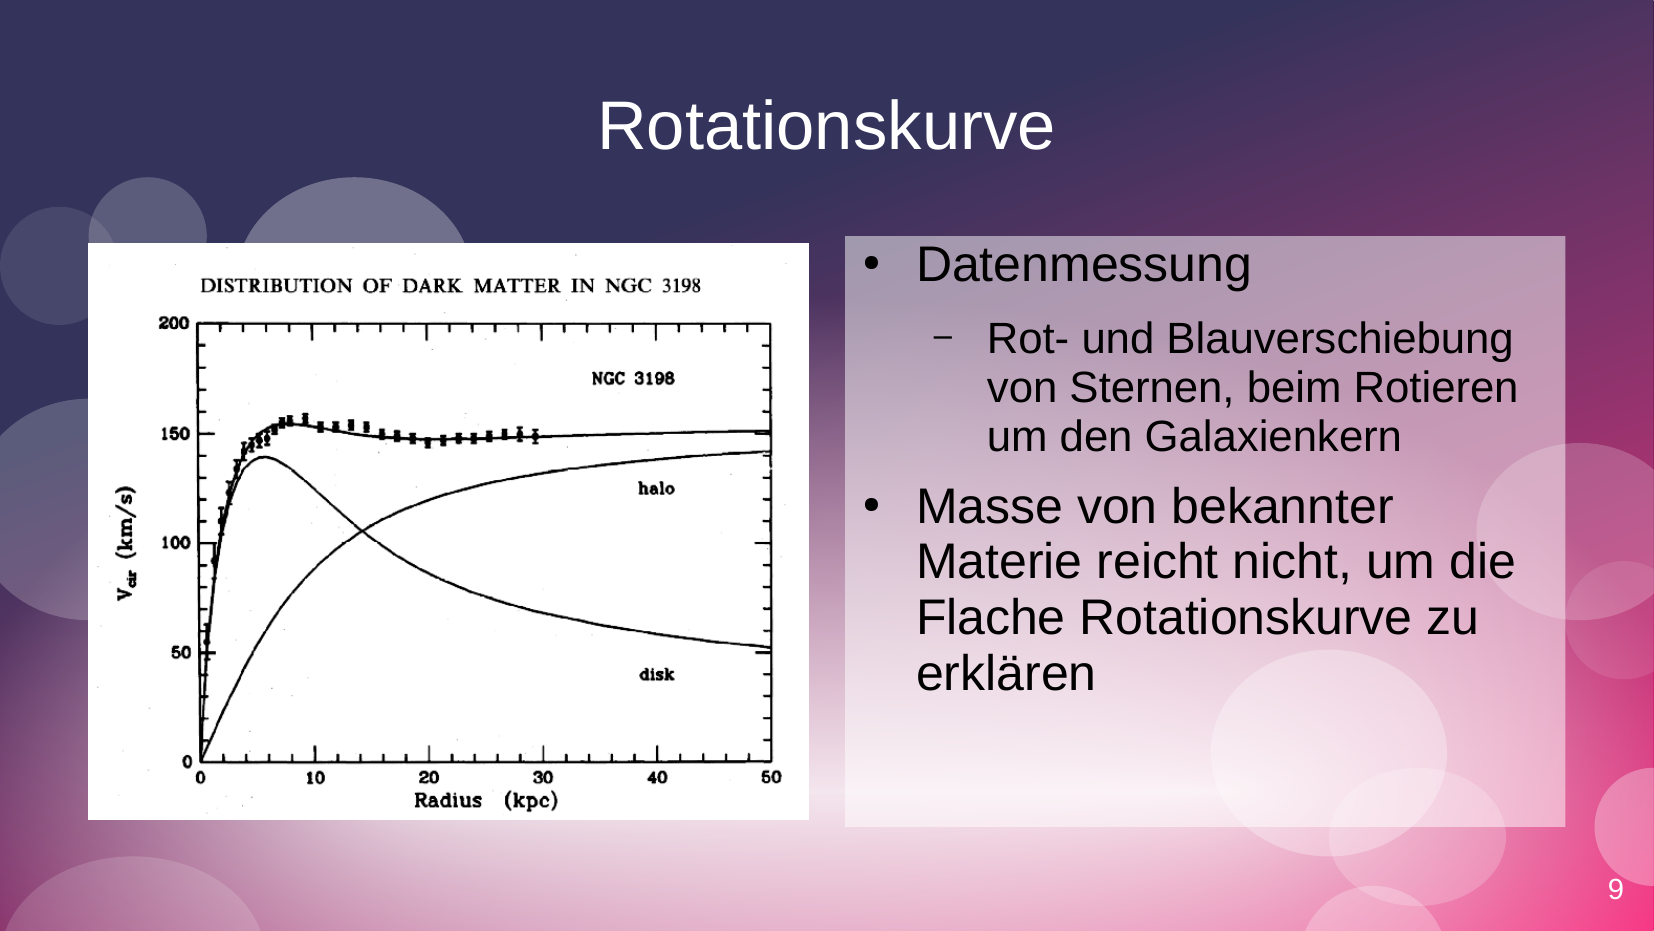

# Rotationskurve
Datenmessung
Rot- und Blauverschiebung von Sternen, beim Rotieren um den Galaxienkern
Masse von bekannter Materie reicht nicht, um die Flache Rotationskurve zu erklären